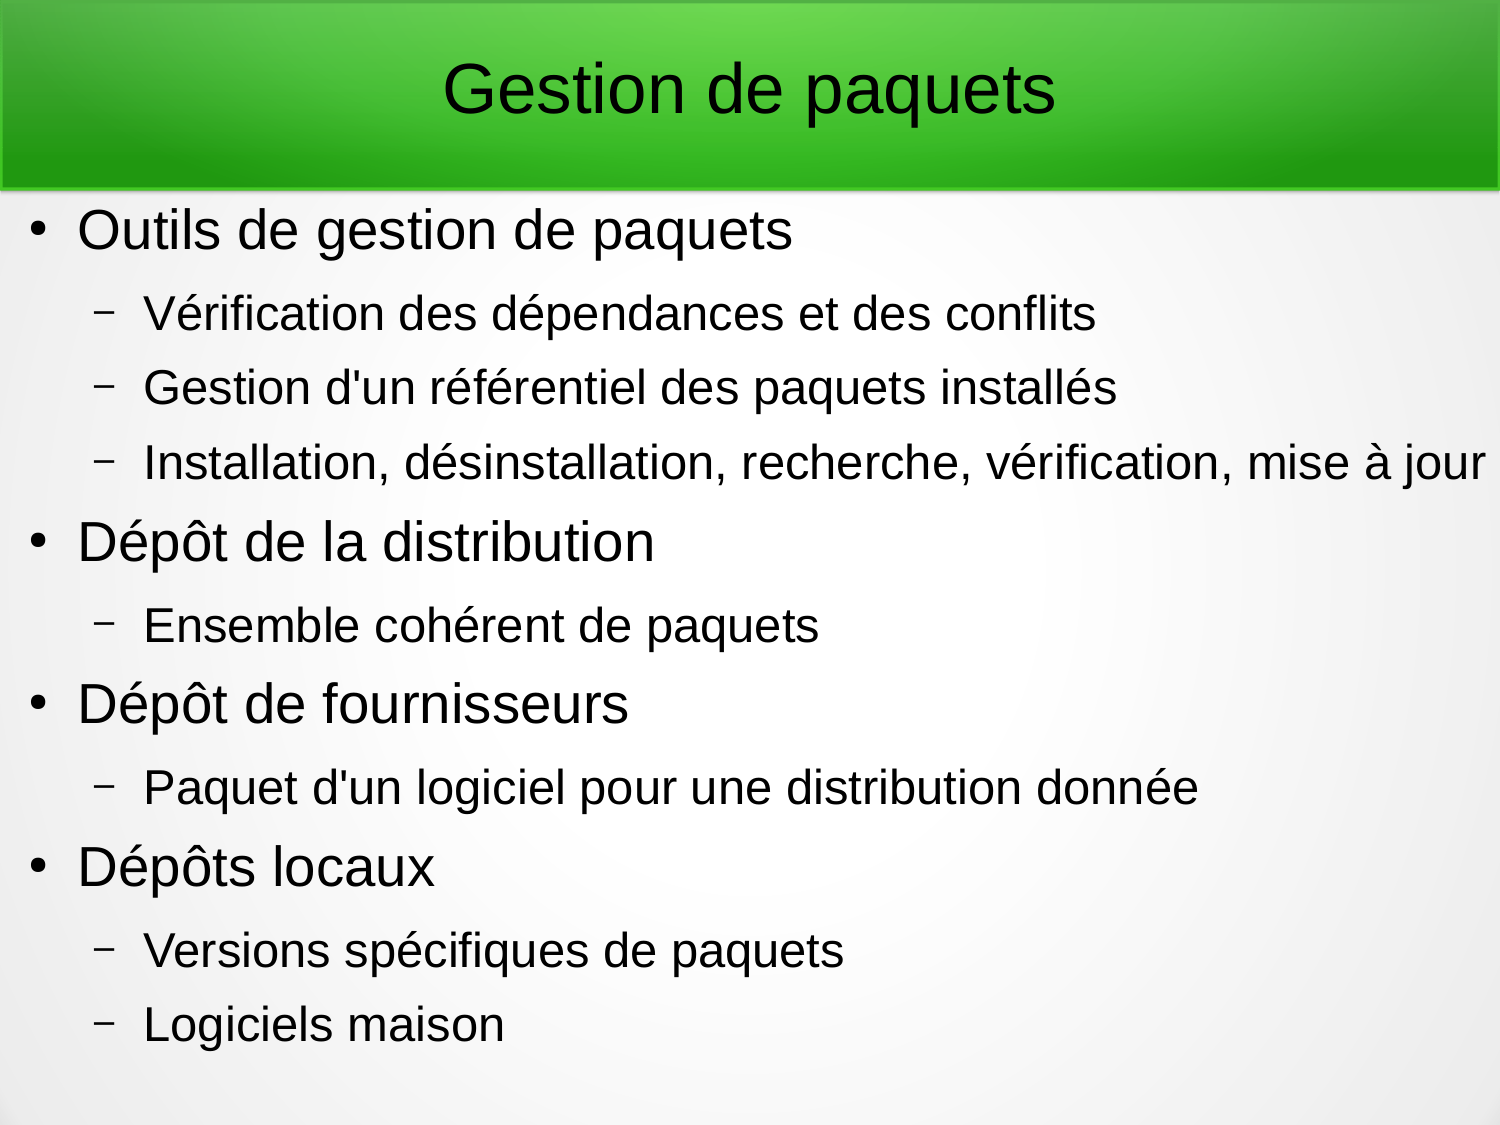

# Gestion de paquets
Outils de gestion de paquets
Vérification des dépendances et des conflits
Gestion d'un référentiel des paquets installés
Installation, désinstallation, recherche, vérification, mise à jour
Dépôt de la distribution
Ensemble cohérent de paquets
Dépôt de fournisseurs
Paquet d'un logiciel pour une distribution donnée
Dépôts locaux
Versions spécifiques de paquets
Logiciels maison